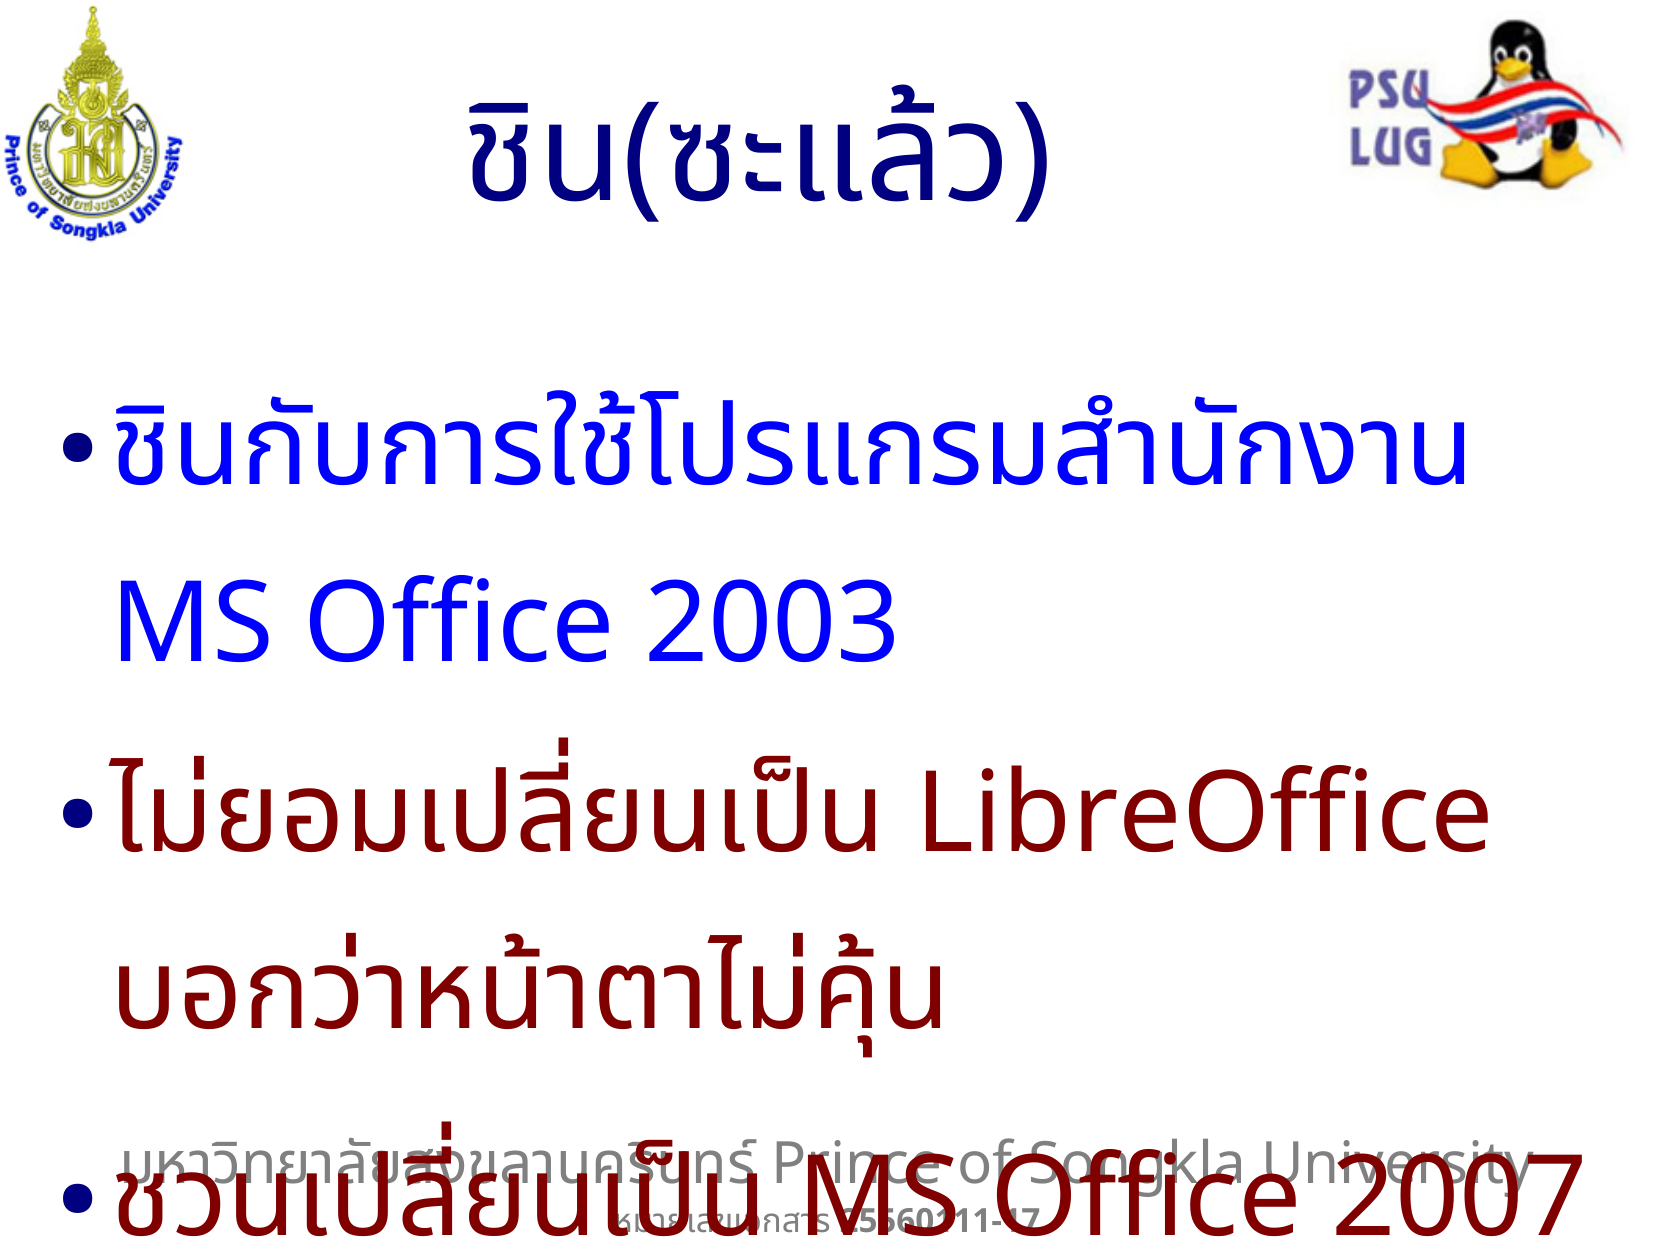

# ชิน(ซะแล้ว)
ชินกับการใช้โปรแกรมสำนักงาน MS Office 2003
ไม่ยอมเปลี่ยนเป็น LibreOffice บอกว่าหน้าตาไม่คุ้น
ชวนเปลี่ยนเป็น MS Office 2007 ก็ไม่ยอม บอกว่าหน้าตาไม่คุ้น หาปุ่มไม่เจอ